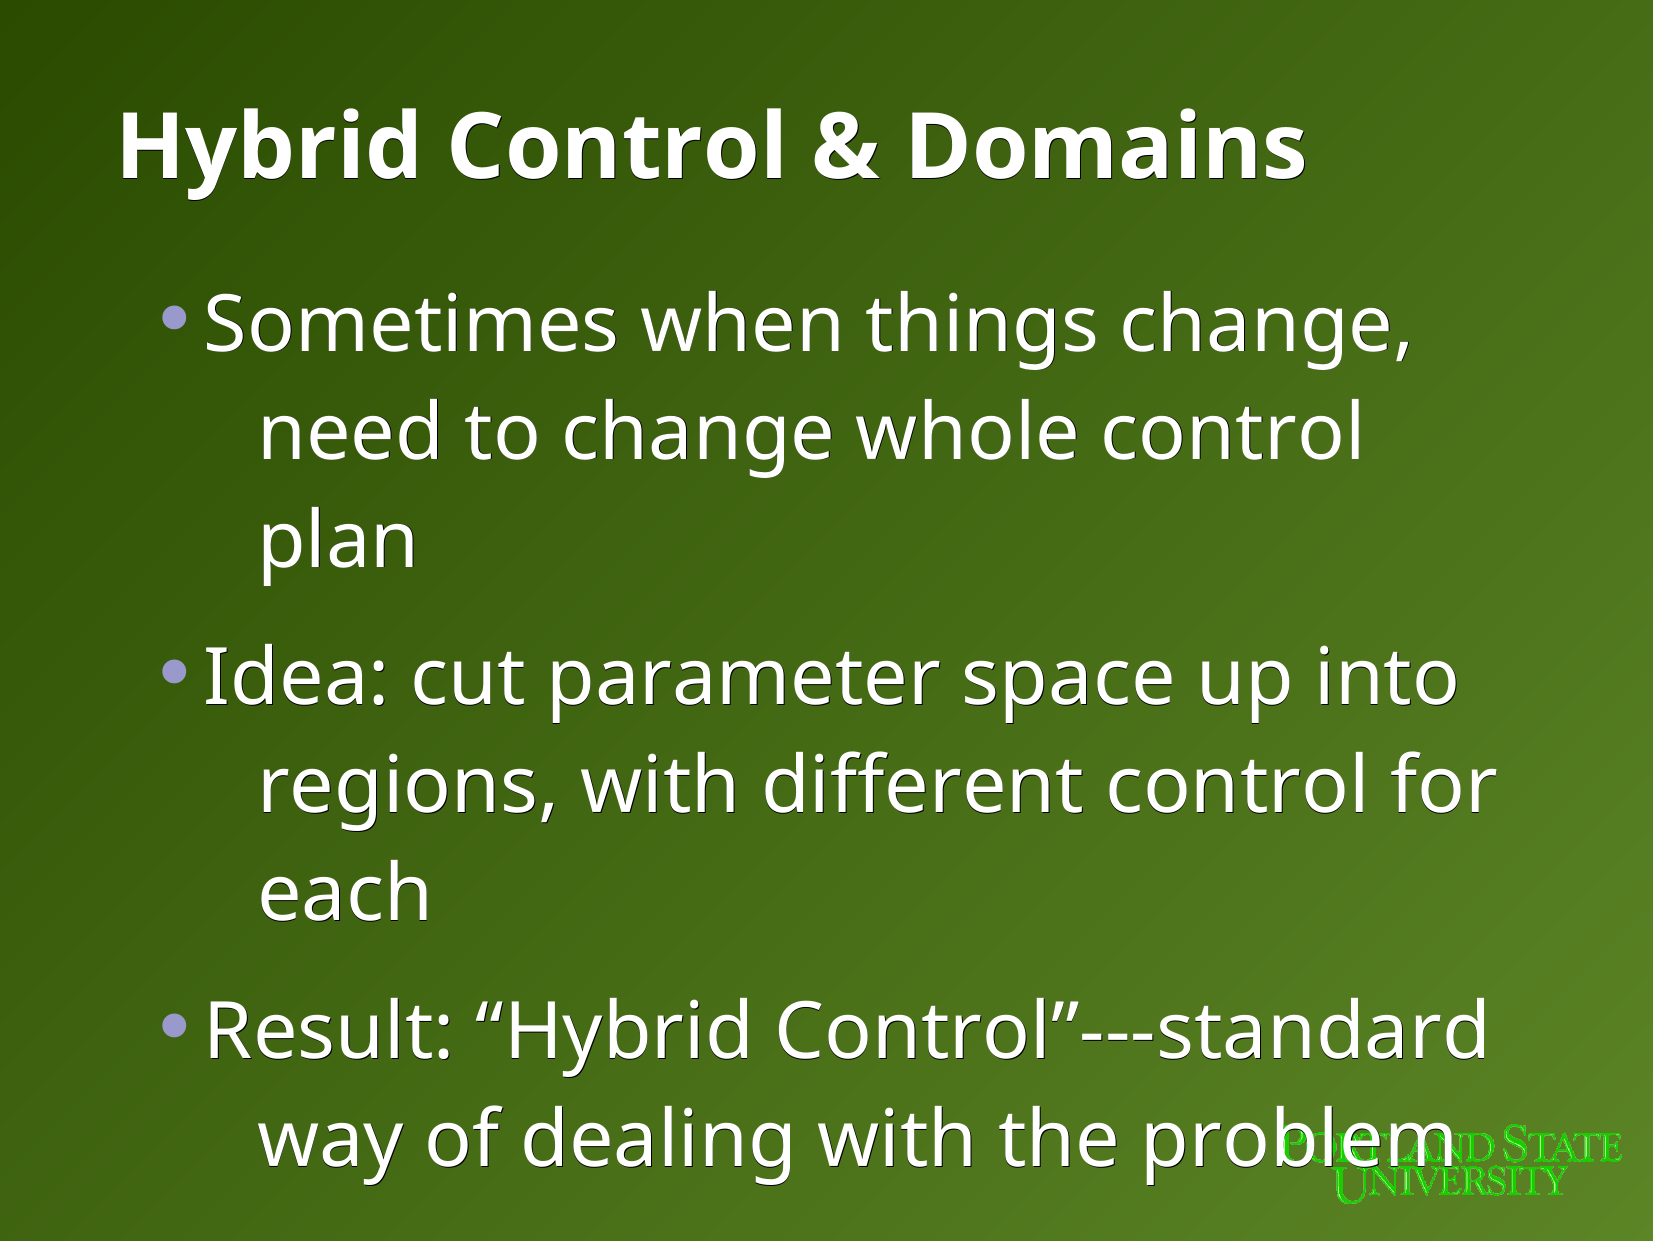

# Hybrid Control & Domains
Sometimes when things change, need to change whole control plan
Idea: cut parameter space up into regions, with different control for each
Result: “Hybrid Control”---standard way of dealing with the problem